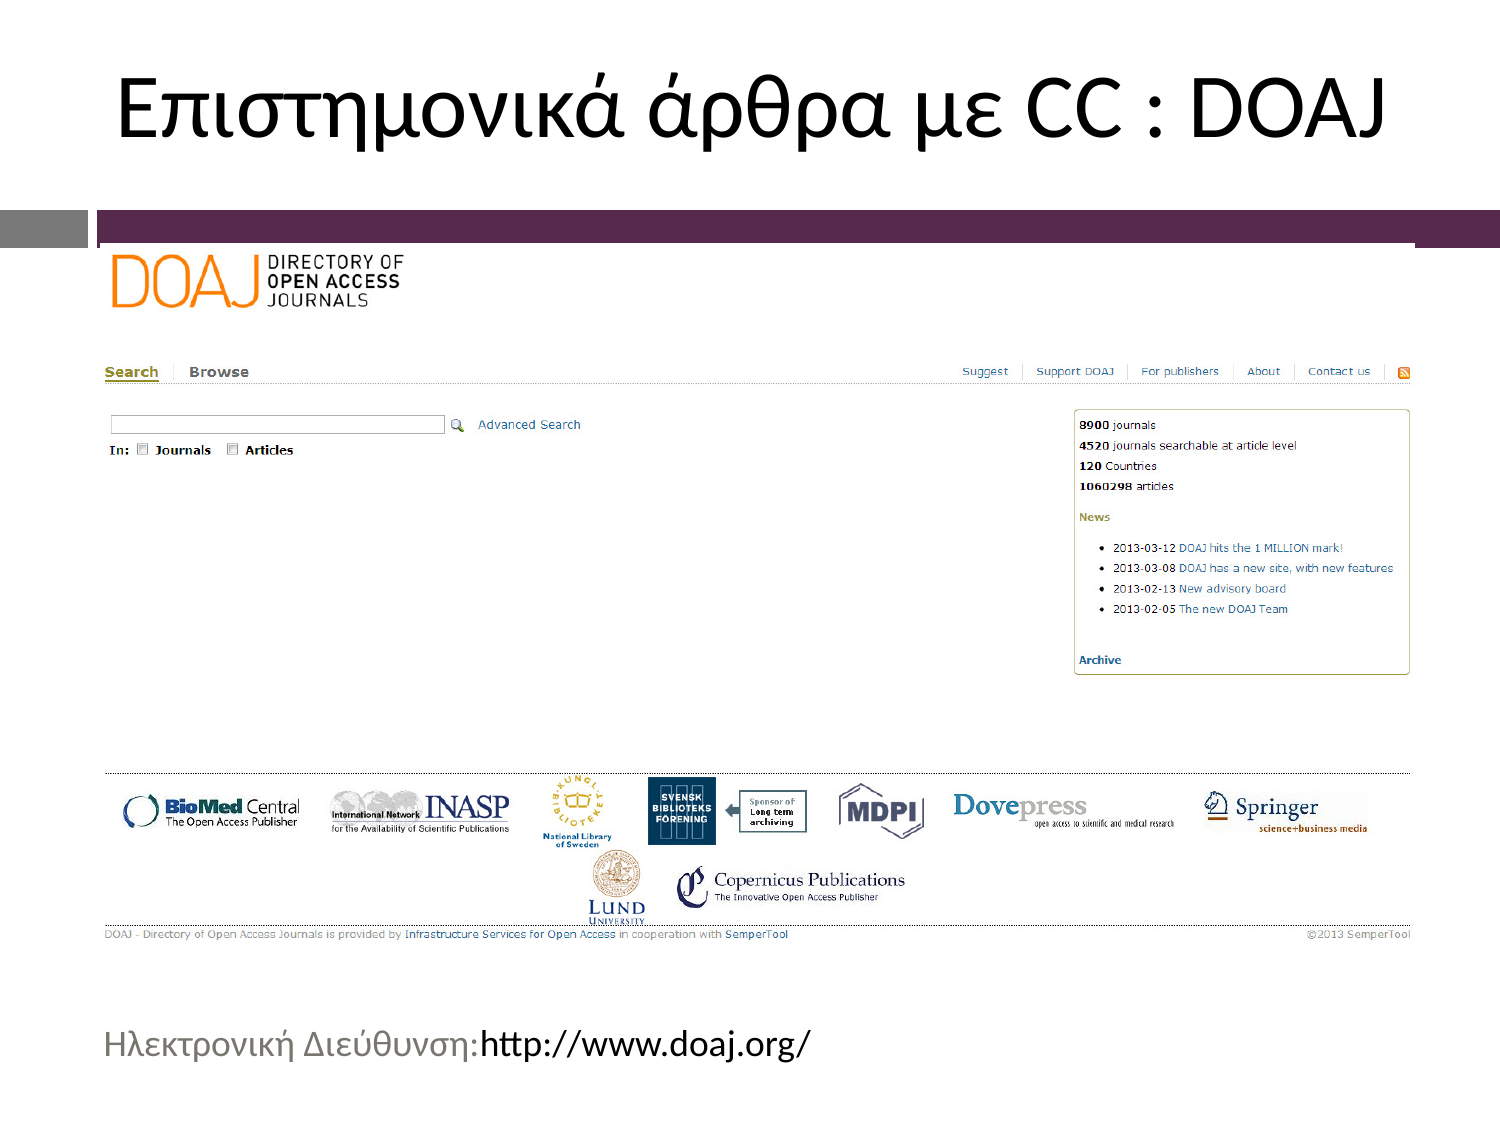

# Επιστημονικά άρθρα με CC : DOAJ
Ηλεκτρονική Διεύθυνση:http://www.doaj.org/